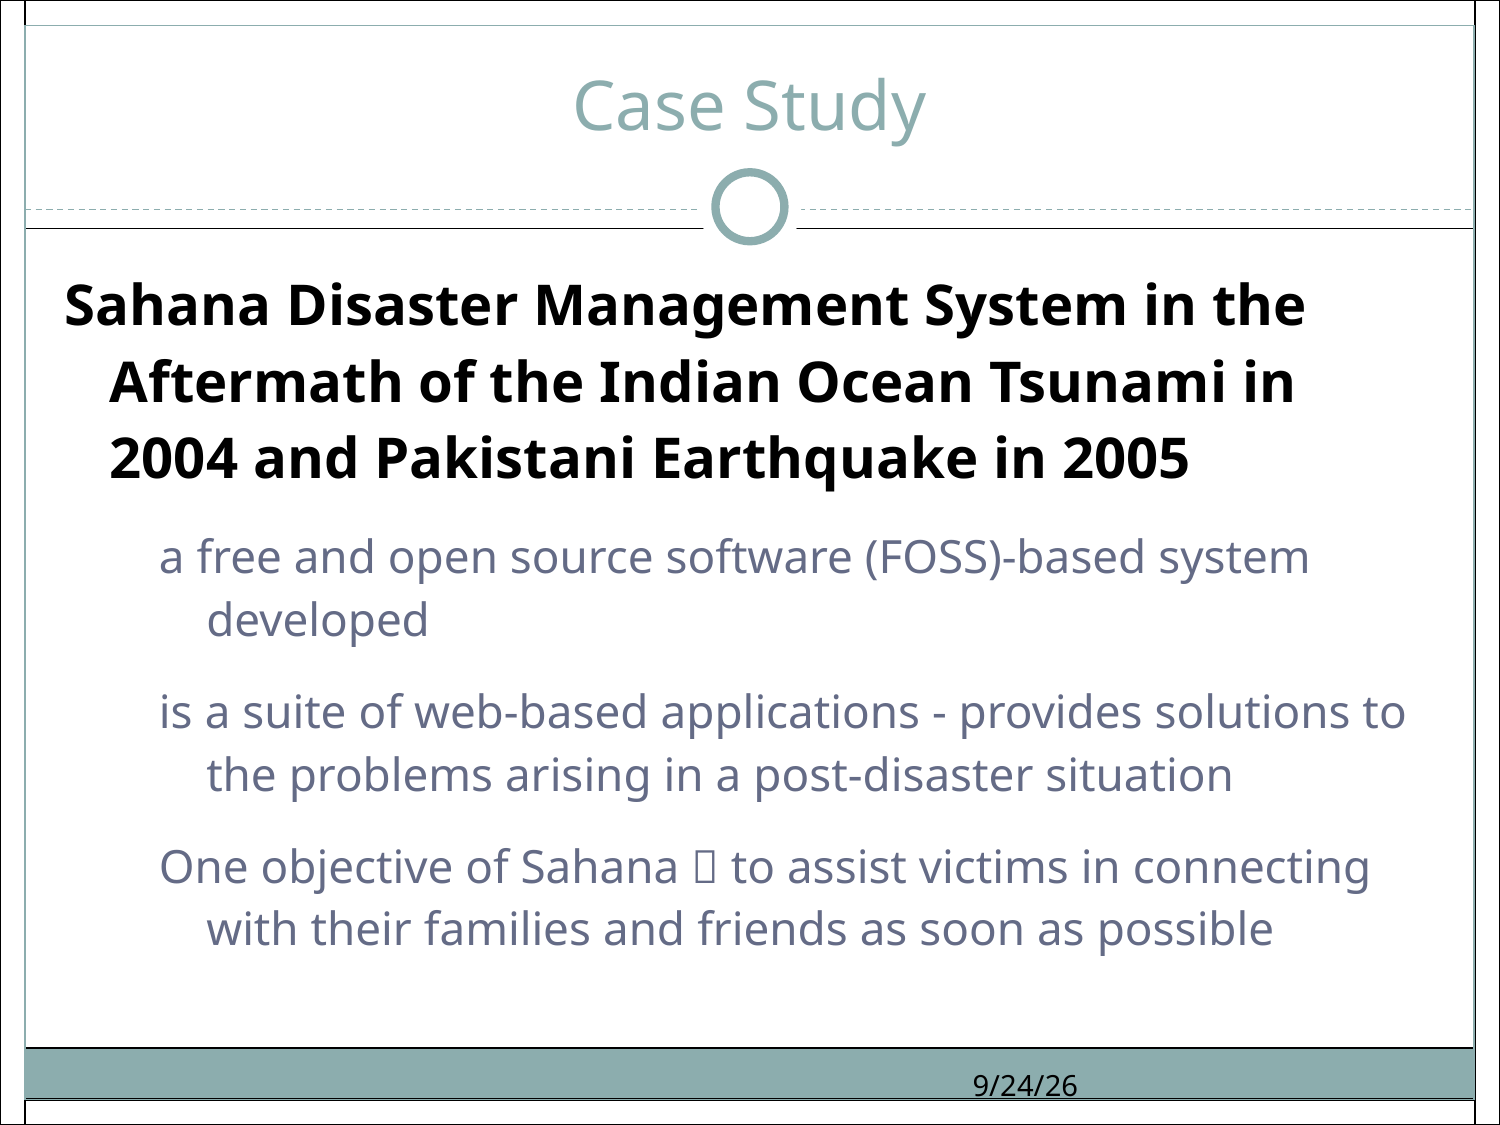

# Case Study
Sahana Disaster Management System in the Aftermath of the Indian Ocean Tsunami in 2004 and Pakistani Earthquake in 2005
a free and open source software (FOSS)-based system developed
is a suite of web-based applications - provides solutions to the problems arising in a post-disaster situation
One objective of Sahana  to assist victims in connecting with their families and friends as soon as possible